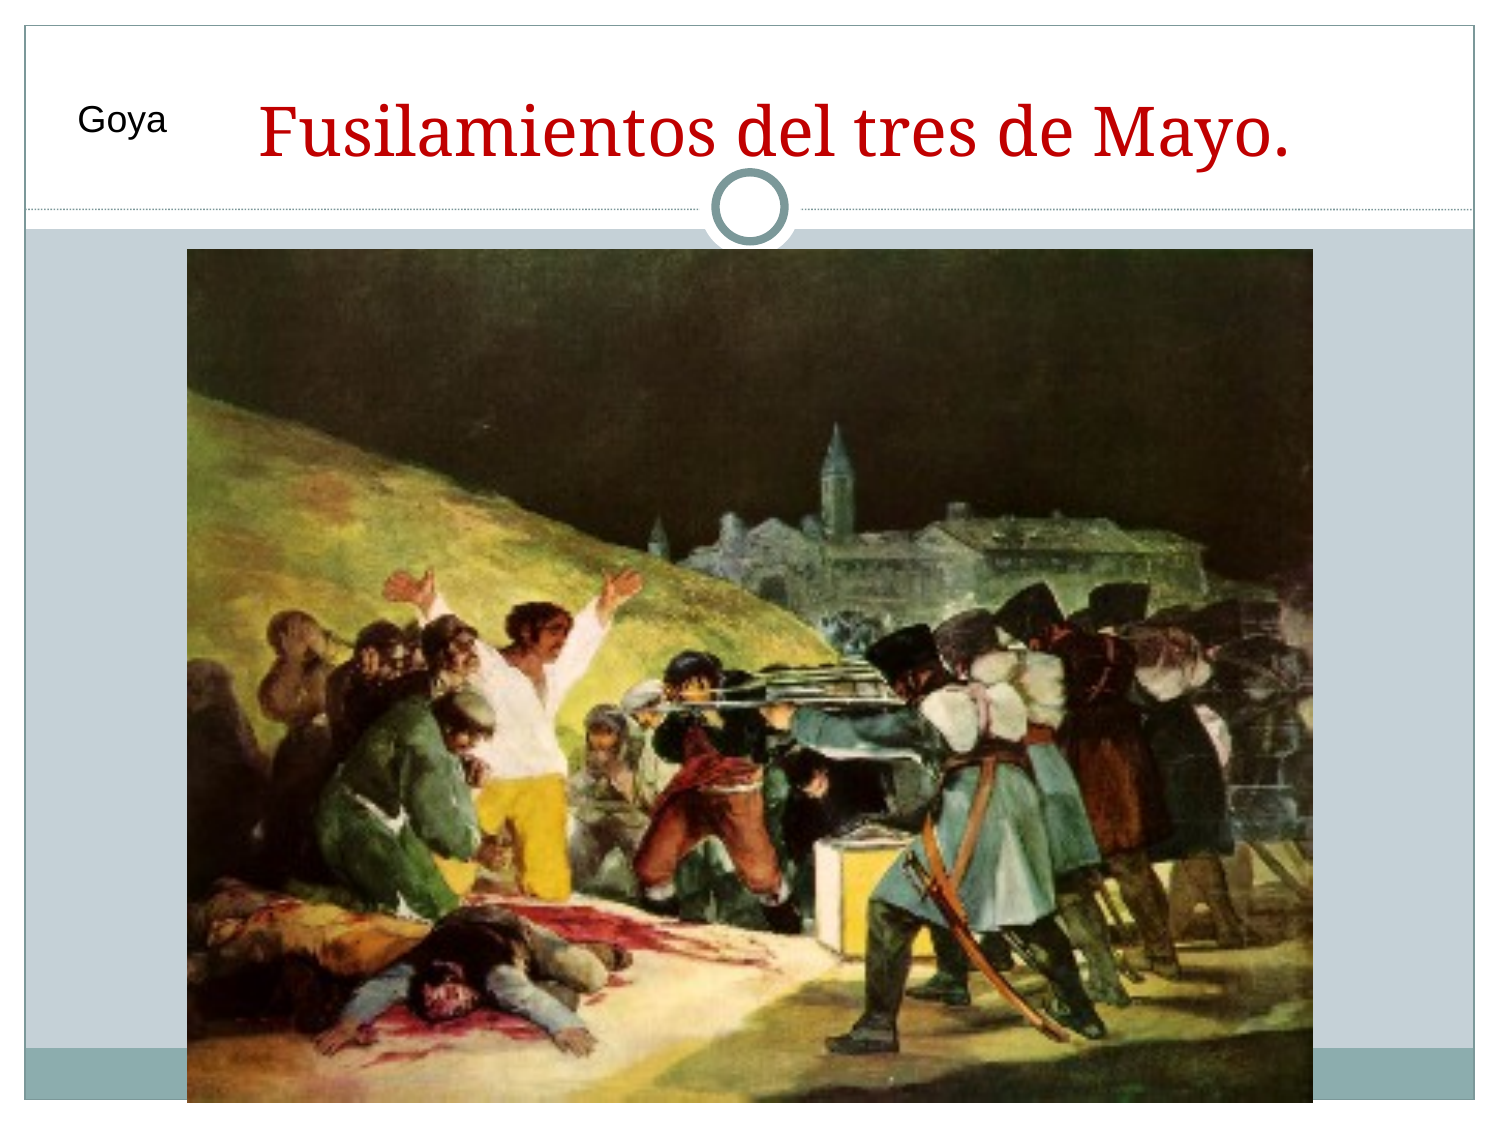

# Fusilamientos del tres de Mayo.
Goya